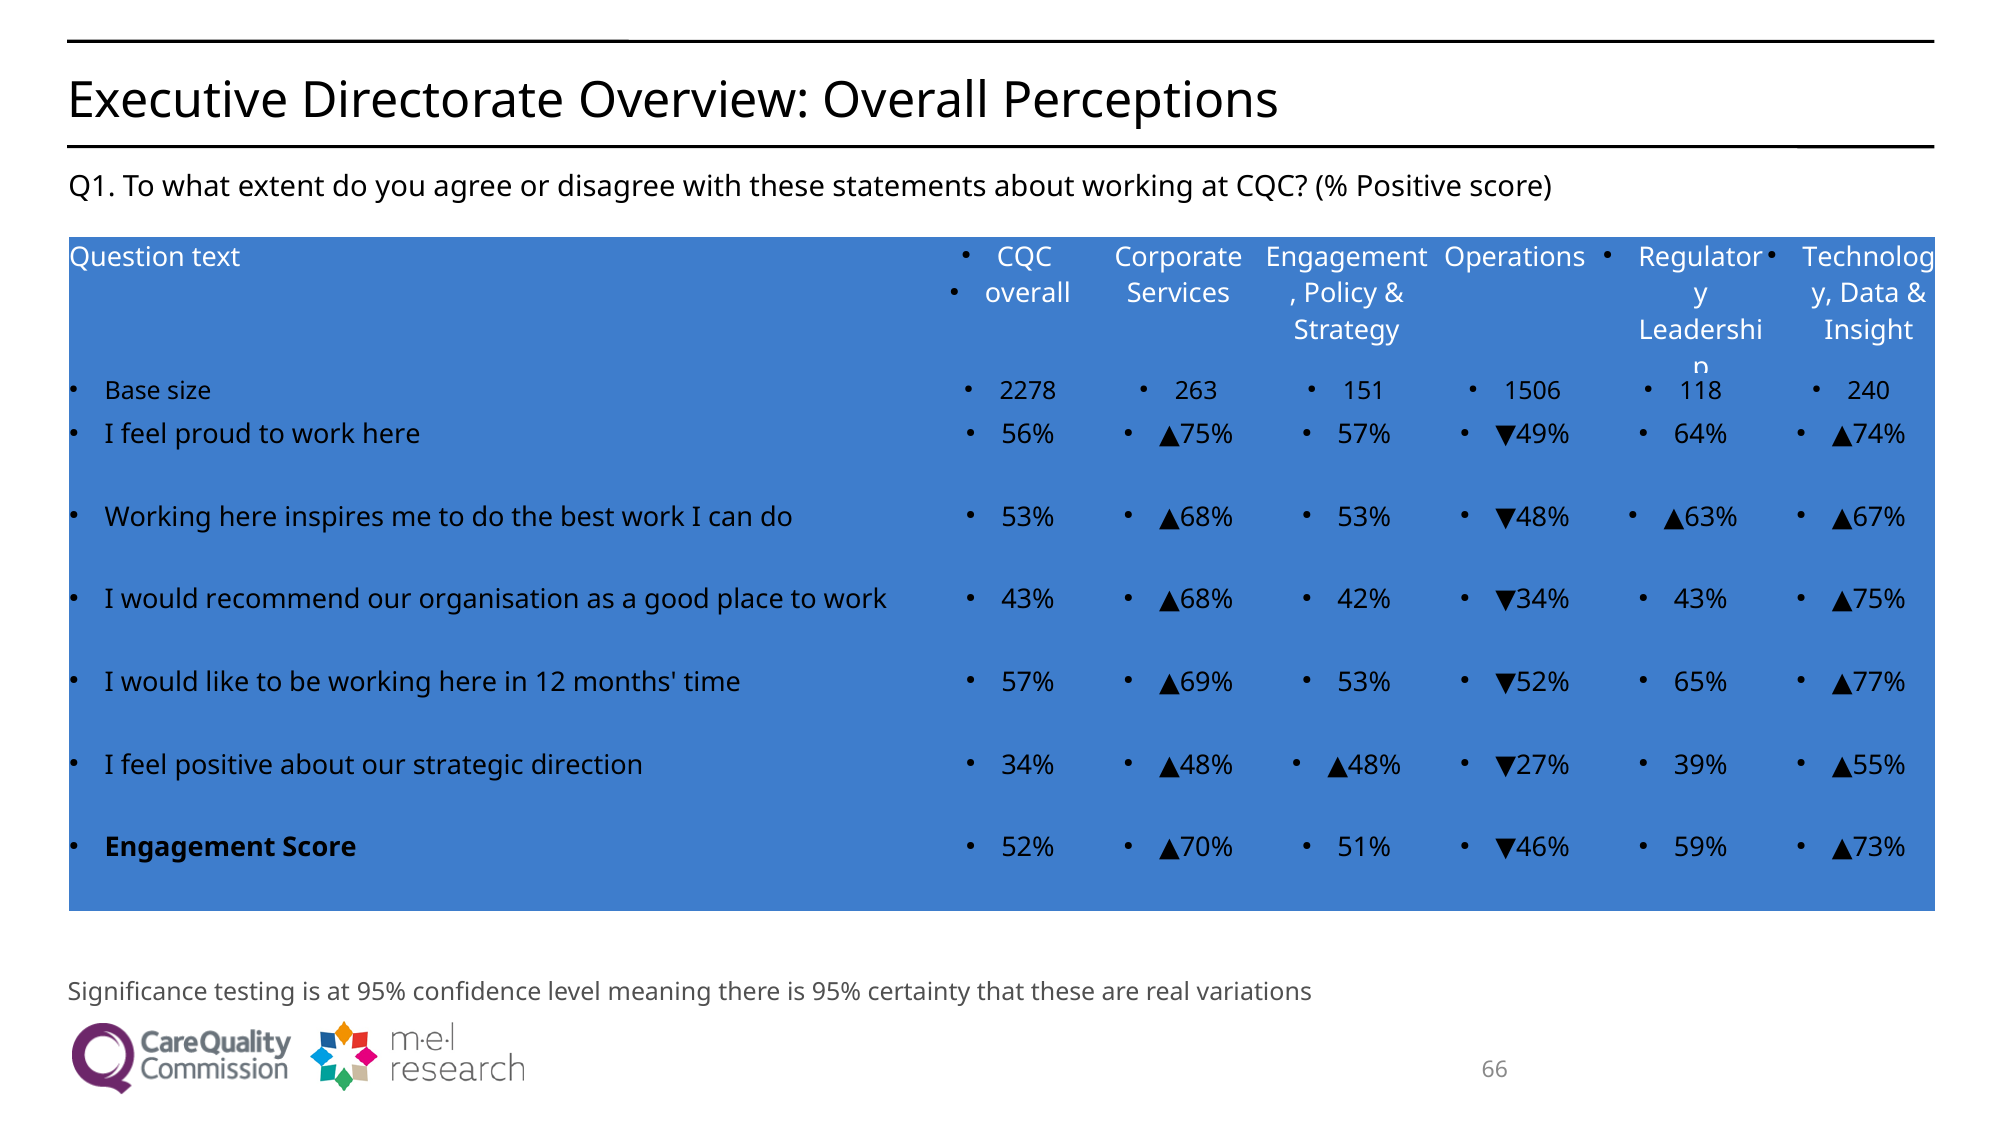

# Executive Directorate Overview: Overall Perceptions
Q1. To what extent do you agree or disagree with these statements about working at CQC? (% Positive score)
| Question text | CQC overall | Corporate Services | Engagement, Policy & Strategy | Operations | Regulatory Leadership | Technology, Data & Insight |
| --- | --- | --- | --- | --- | --- | --- |
| Base size | 2278 | 263 | 151 | 1506 | 118 | 240 |
| I feel proud to work here | 56% | ▲75% | 57% | ▼49% | 64% | ▲74% |
| Working here inspires me to do the best work I can do | 53% | ▲68% | 53% | ▼48% | ▲63% | ▲67% |
| I would recommend our organisation as a good place to work | 43% | ▲68% | 42% | ▼34% | 43% | ▲75% |
| I would like to be working here in 12 months' time | 57% | ▲69% | 53% | ▼52% | 65% | ▲77% |
| I feel positive about our strategic direction | 34% | ▲48% | ▲48% | ▼27% | 39% | ▲55% |
| Engagement Score | 52% | ▲70% | 51% | ▼46% | 59% | ▲73% |
Significance testing is at 95% confidence level meaning there is 95% certainty that these are real variations